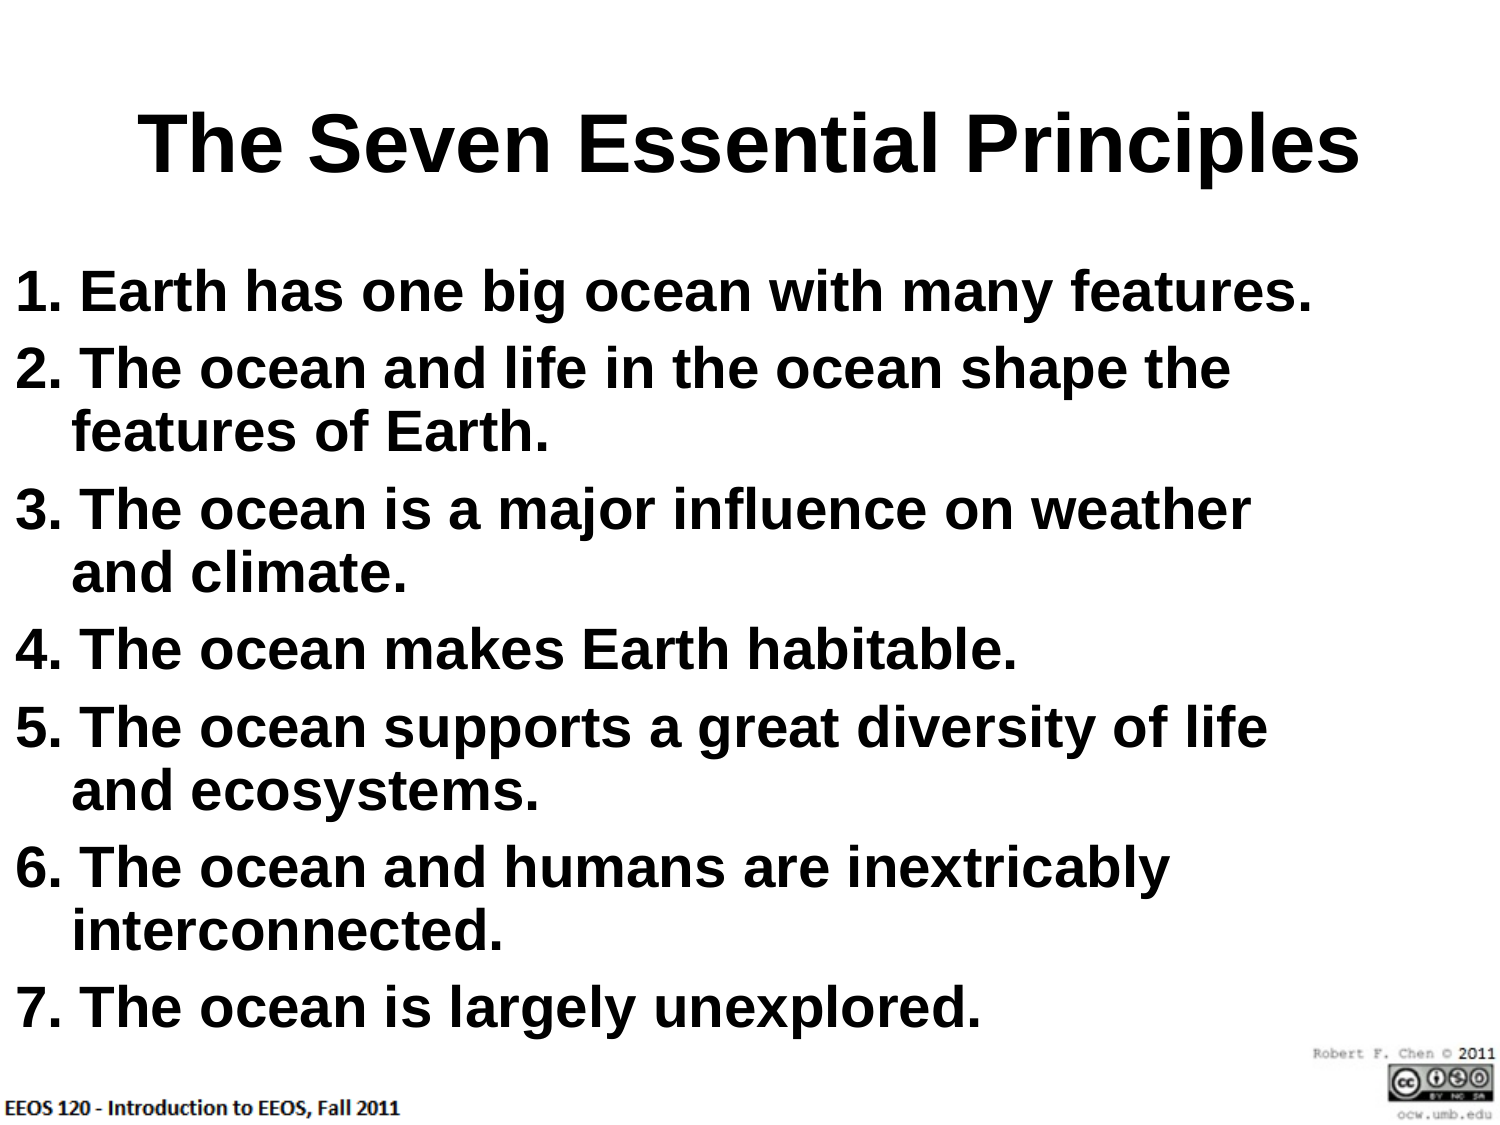

# The Seven Essential Principles
1. Earth has one big ocean with many features.
2. The ocean and life in the ocean shape the features of Earth.
3. The ocean is a major influence on weather and climate.
4. The ocean makes Earth habitable.
5. The ocean supports a great diversity of life and ecosystems.
6. The ocean and humans are inextricably interconnected.
7. The ocean is largely unexplored.